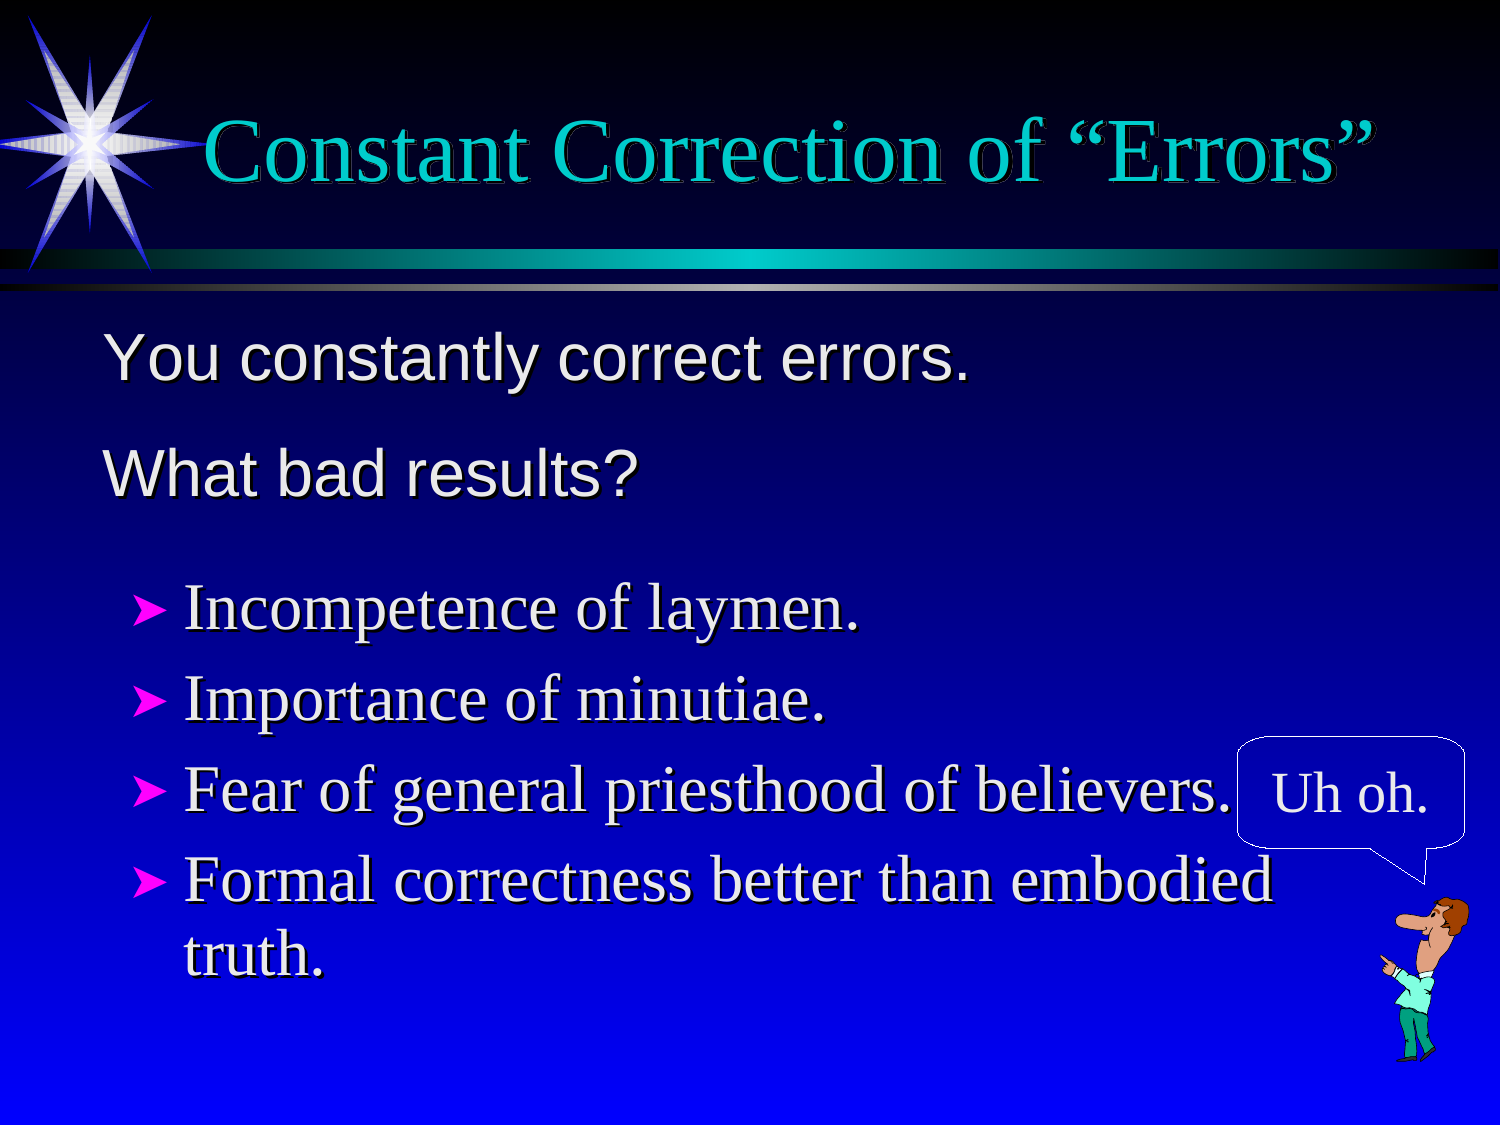

# Constant Correction of “Errors”
You constantly correct errors.
What bad results?
Incompetence of laymen.
Importance of minutiae.
Fear of general priesthood of believers.
Formal correctness better than embodied truth.
Uh oh.